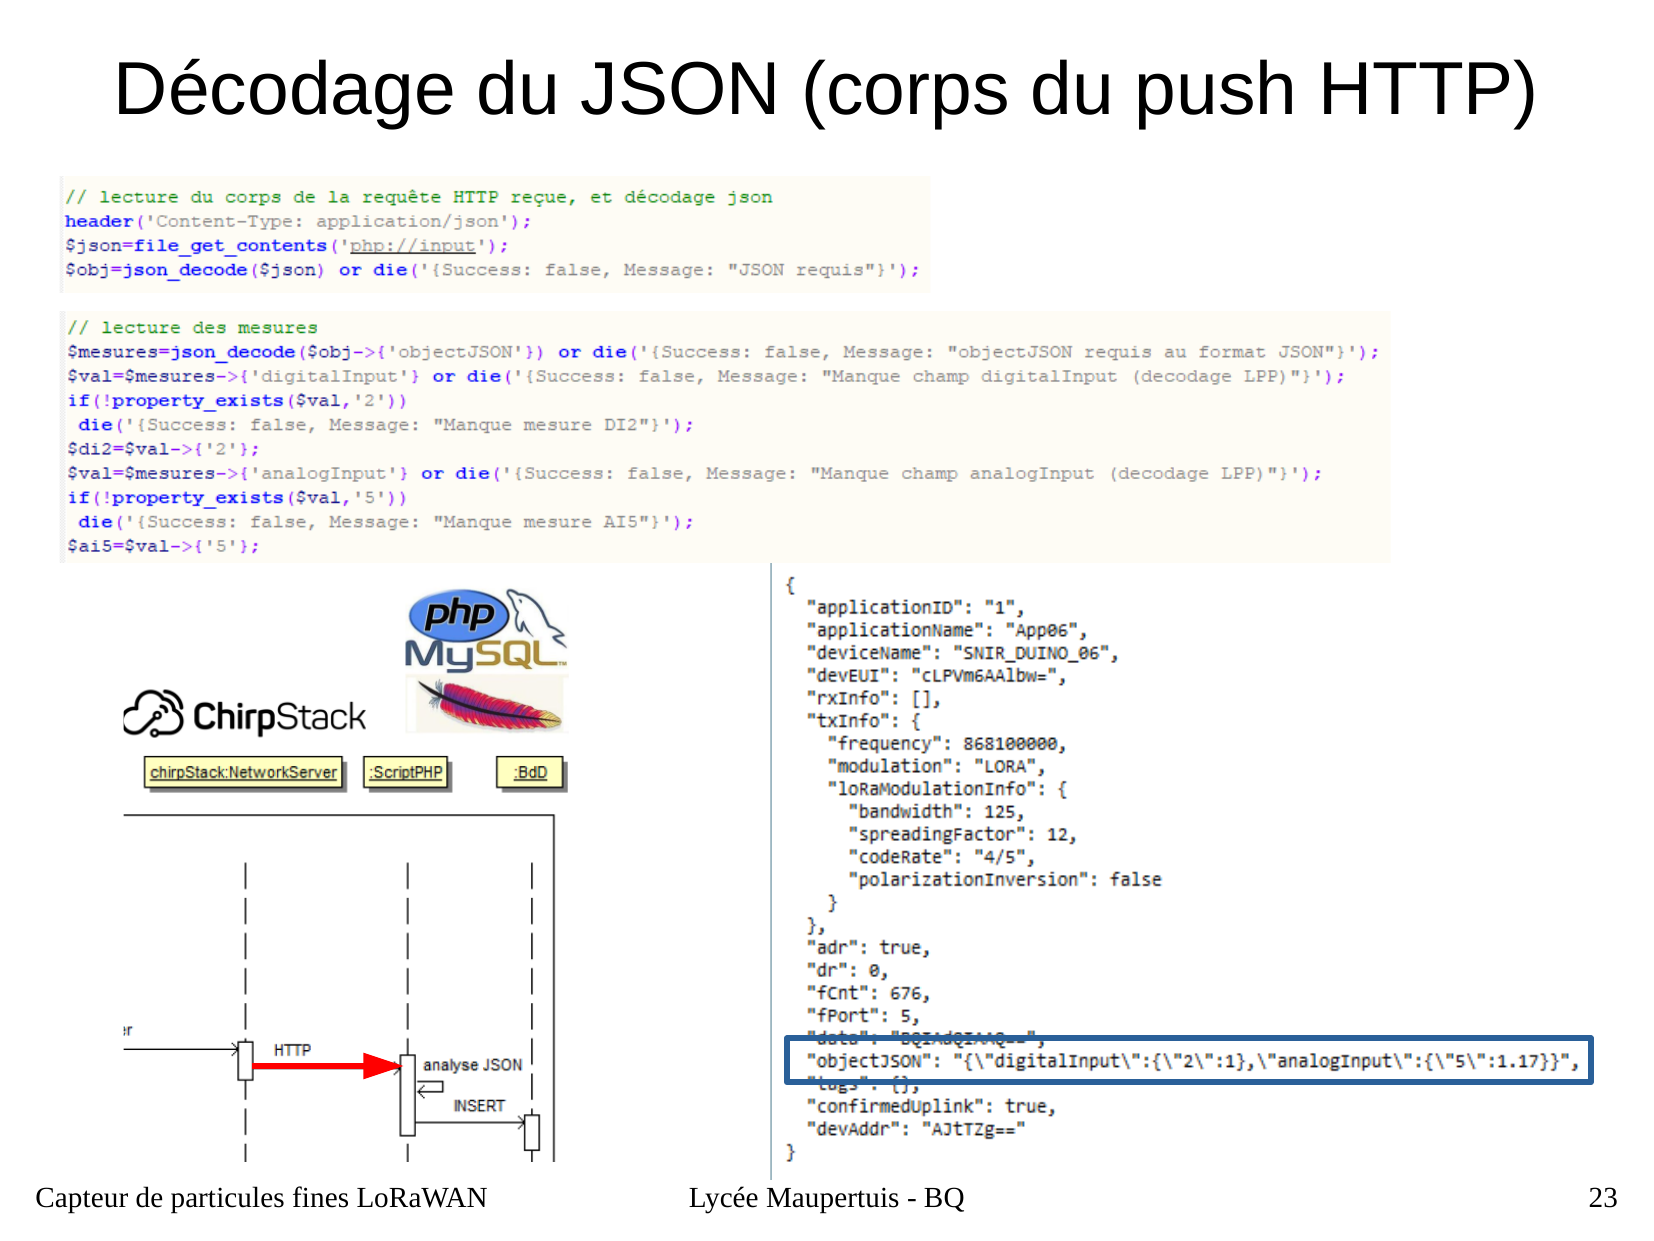

# Décodage du JSON (corps du push HTTP)
Capteur de particules fines LoRaWAN
Lycée Maupertuis - BQ
23